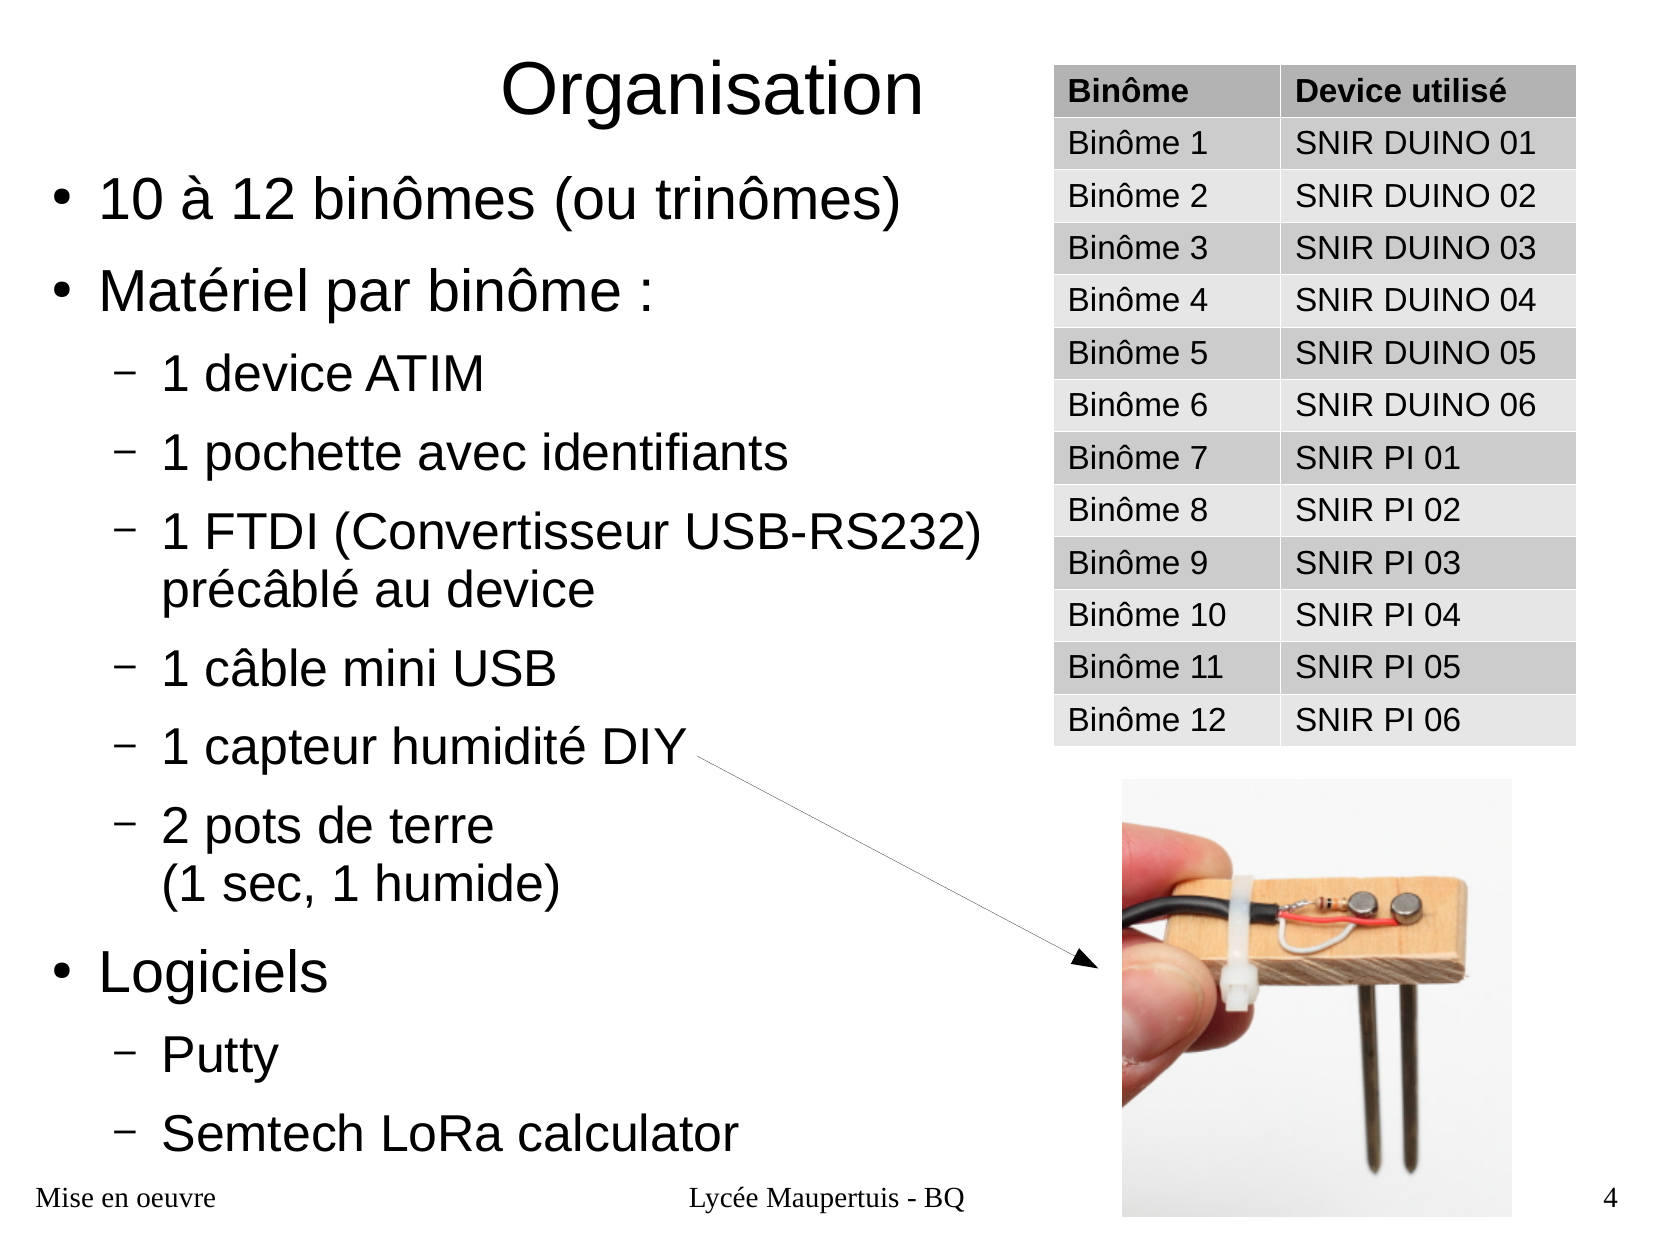

# Organisation
| Binôme | Device utilisé |
| --- | --- |
| Binôme 1 | SNIR DUINO 01 |
| Binôme 2 | SNIR DUINO 02 |
| Binôme 3 | SNIR DUINO 03 |
| Binôme 4 | SNIR DUINO 04 |
| Binôme 5 | SNIR DUINO 05 |
| Binôme 6 | SNIR DUINO 06 |
| Binôme 7 | SNIR PI 01 |
| Binôme 8 | SNIR PI 02 |
| Binôme 9 | SNIR PI 03 |
| Binôme 10 | SNIR PI 04 |
| Binôme 11 | SNIR PI 05 |
| Binôme 12 | SNIR PI 06 |
10 à 12 binômes (ou trinômes)
Matériel par binôme :
1 device ATIM
1 pochette avec identifiants
1 FTDI (Convertisseur USB-RS232)
précâblé au device
1 câble mini USB
1 capteur humidité DIY
2 pots de terre
(1 sec, 1 humide)
Logiciels
Putty
Semtech LoRa calculator
Mise en oeuvre
Lycée Maupertuis - BQ
4